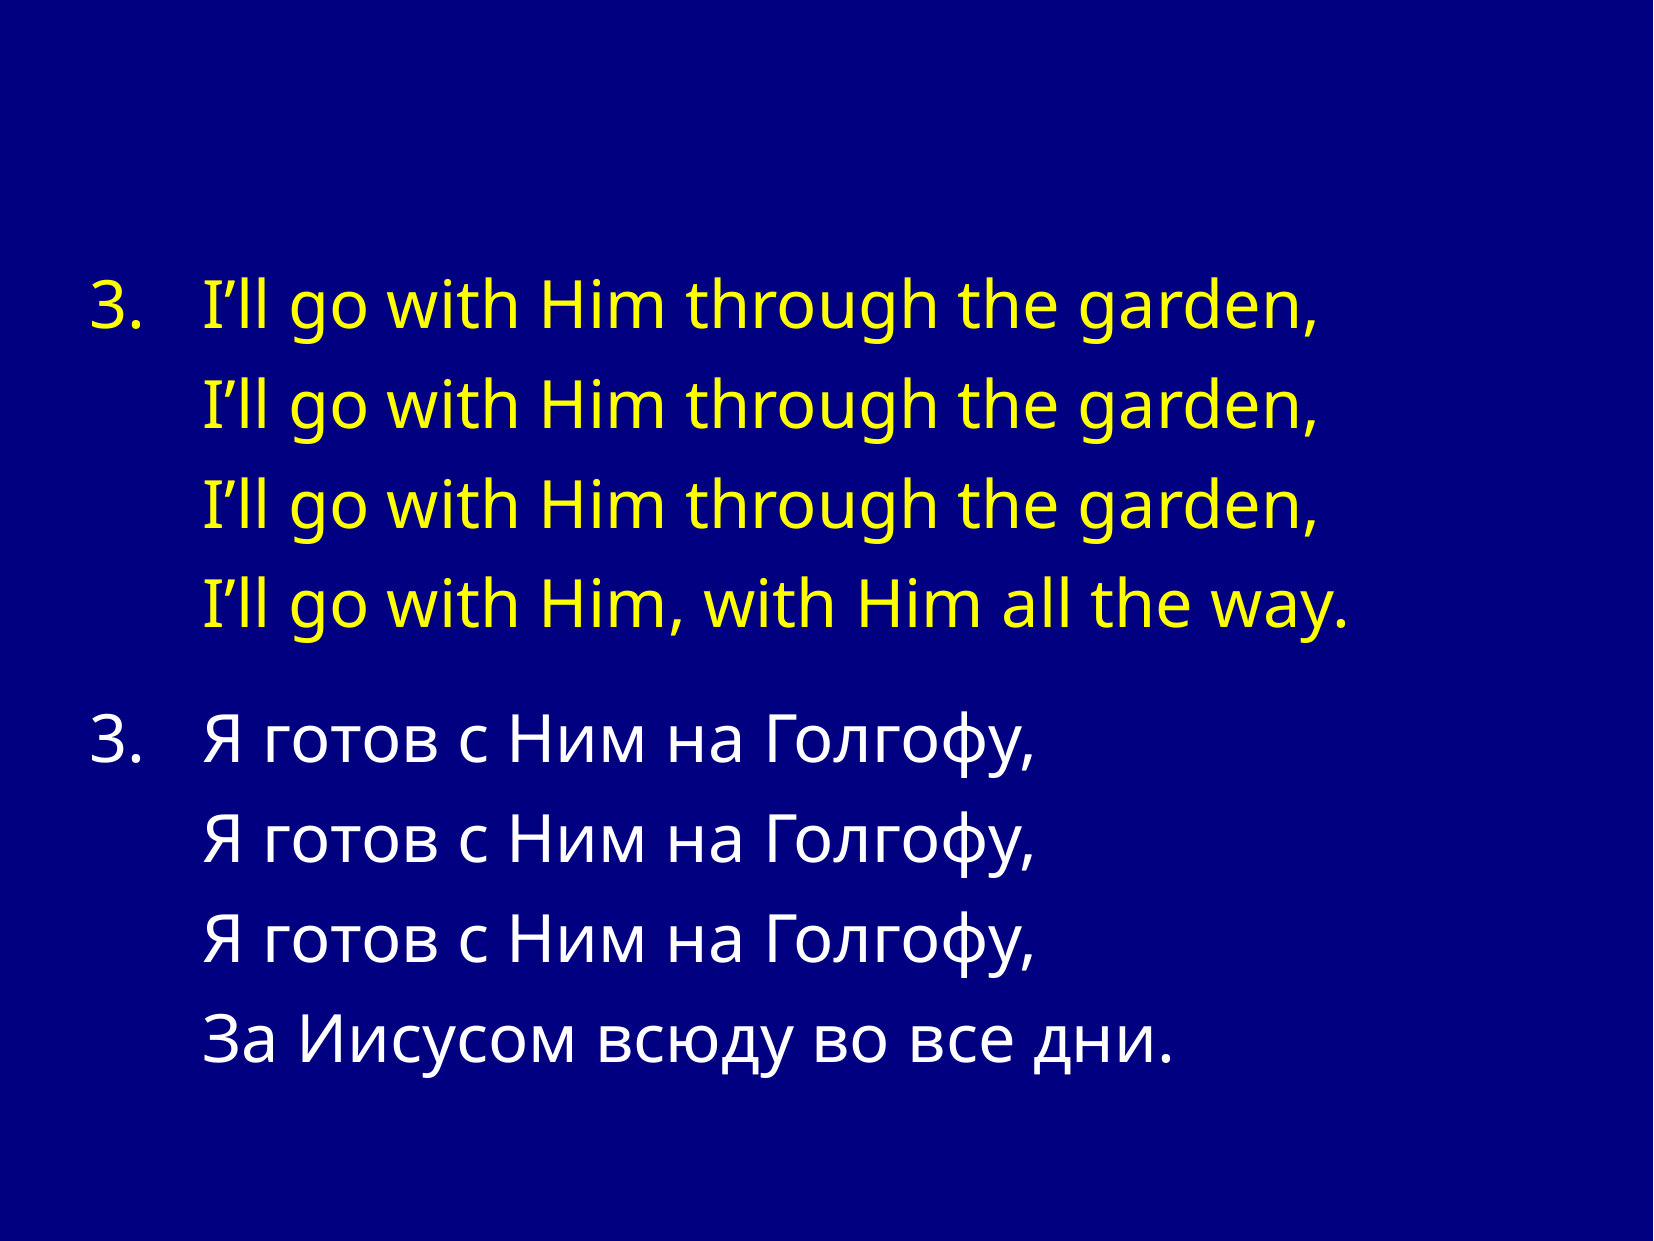

3.	I’ll go with Him through the garden,
	I’ll go with Him through the garden,
	I’ll go with Him through the garden,
	I’ll go with Him, with Him all the way.
3.	Я готов с Ним на Голгофу,
	Я готов с Ним на Голгофу,
	Я готов с Ним на Голгофу,
	За Иисусом всюду во все дни.